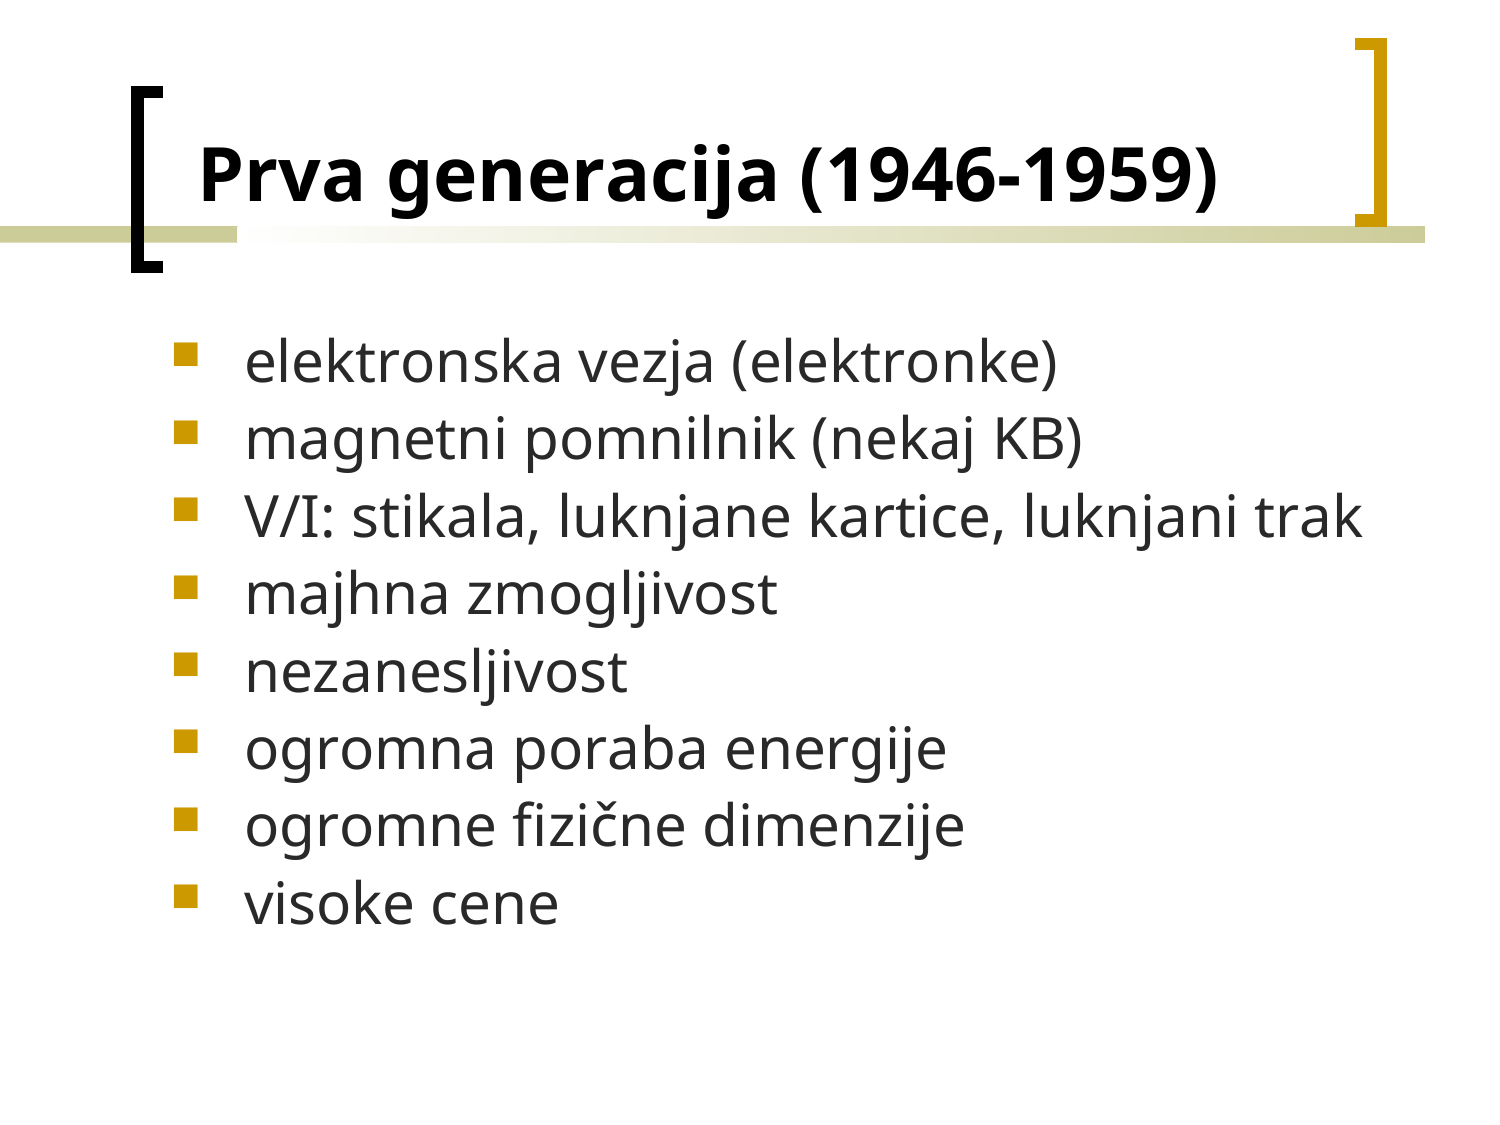

# Prva generacija (1946-1959)
elektronska vezja (elektronke)
magnetni pomnilnik (nekaj KB)
V/I: stikala, luknjane kartice, luknjani trak
majhna zmogljivost
nezanesljivost
ogromna poraba energije
ogromne fizične dimenzije
visoke cene